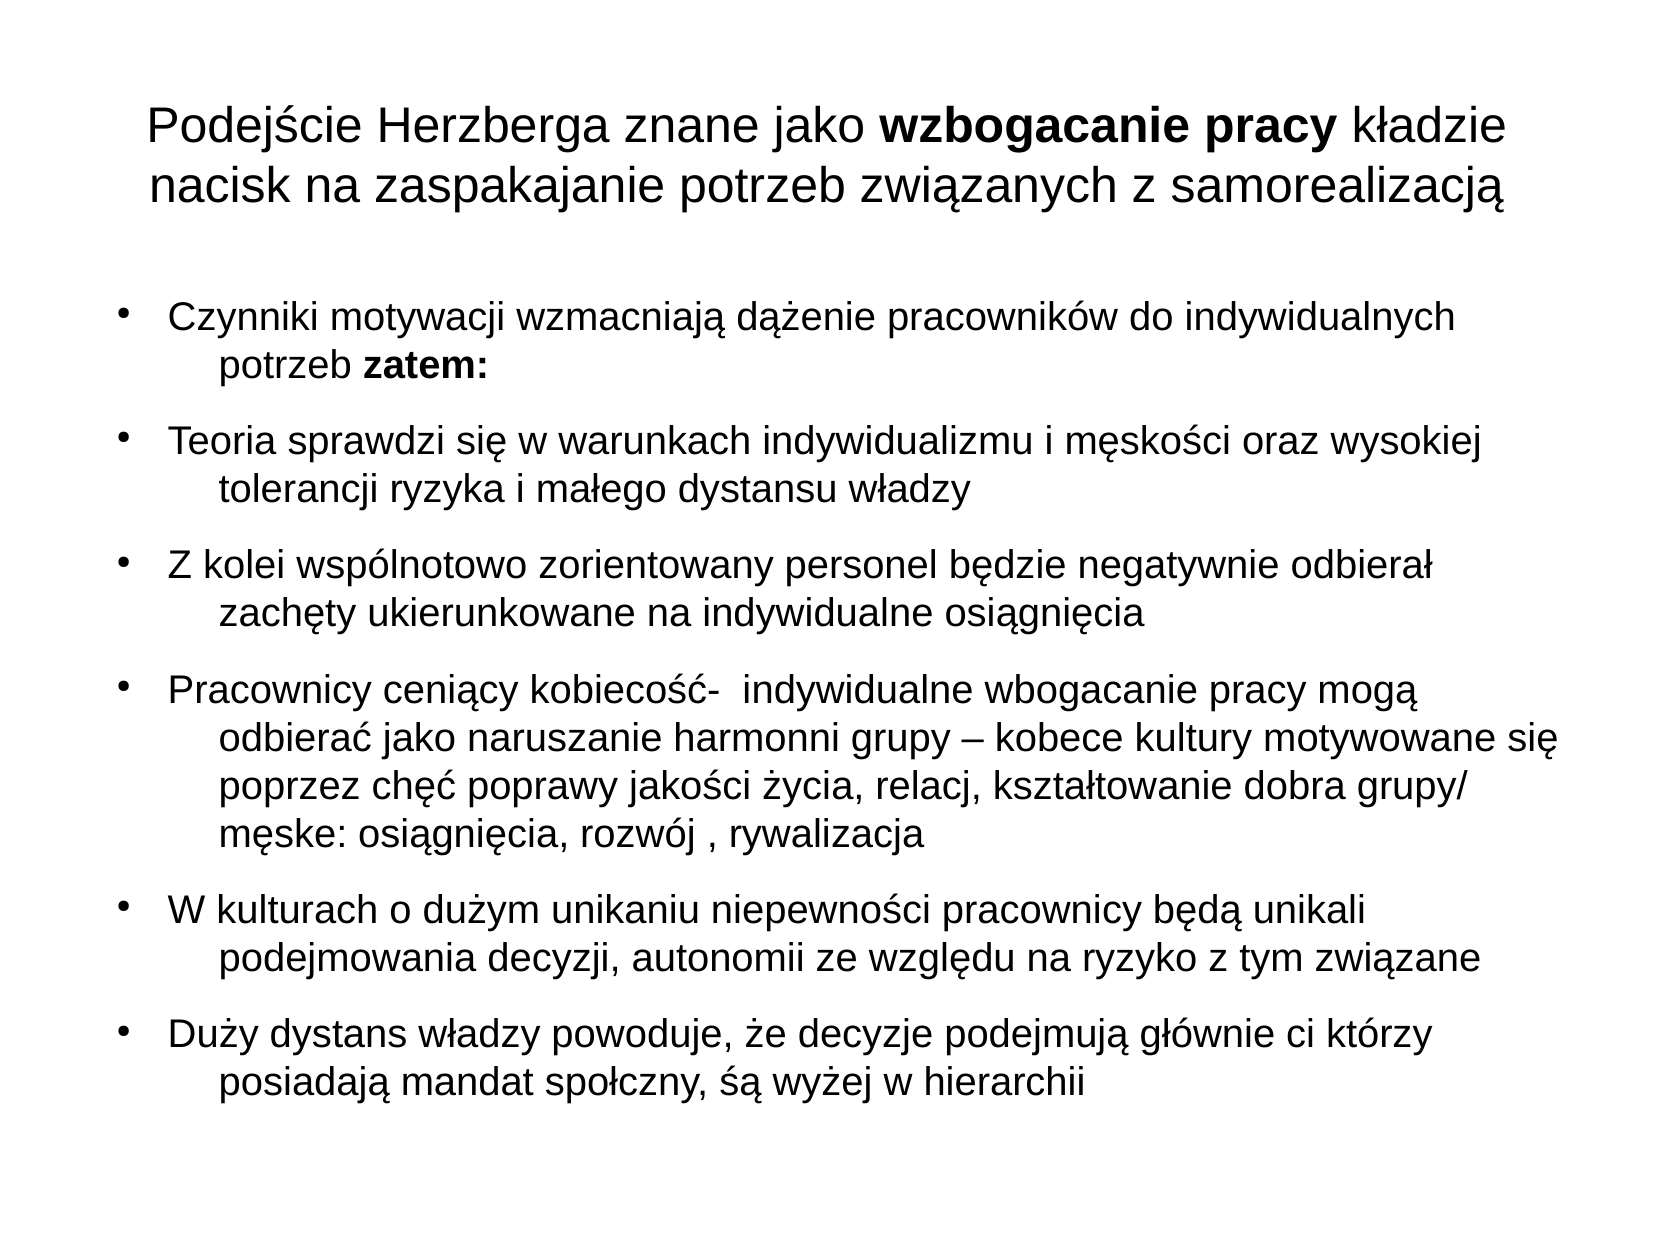

# Podejście Herzberga znane jako wzbogacanie pracy kładzie nacisk na zaspakajanie potrzeb związanych z samorealizacją
Czynniki motywacji wzmacniają dążenie pracowników do indywidualnych potrzeb zatem:
Teoria sprawdzi się w warunkach indywidualizmu i męskości oraz wysokiej tolerancji ryzyka i małego dystansu władzy
Z kolei wspólnotowo zorientowany personel będzie negatywnie odbierał zachęty ukierunkowane na indywidualne osiągnięcia
Pracownicy ceniący kobiecość- indywidualne wbogacanie pracy mogą odbierać jako naruszanie harmonni grupy – kobece kultury motywowane się poprzez chęć poprawy jakości życia, relacj, kształtowanie dobra grupy/ męske: osiągnięcia, rozwój , rywalizacja
W kulturach o dużym unikaniu niepewności pracownicy będą unikali podejmowania decyzji, autonomii ze względu na ryzyko z tym związane
Duży dystans władzy powoduje, że decyzje podejmują głównie ci którzy posiadają mandat społczny, śą wyżej w hierarchii